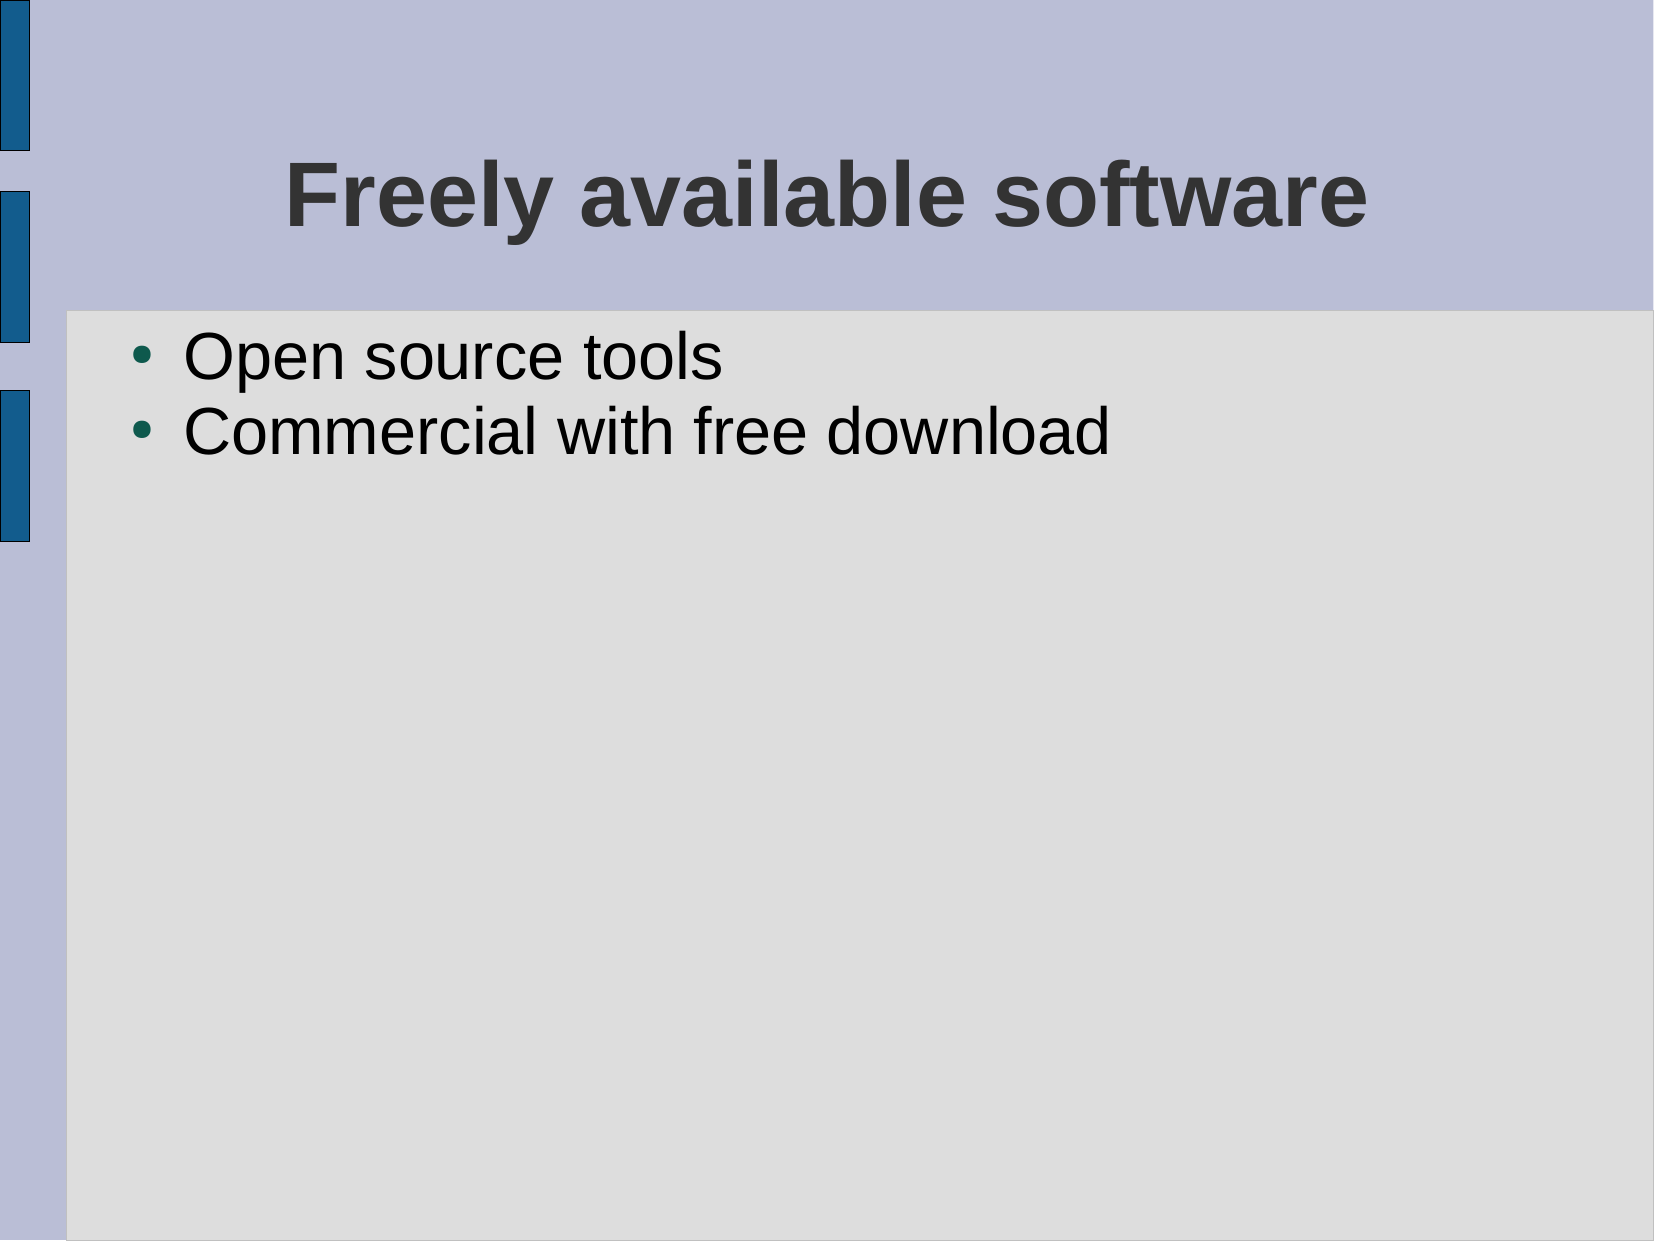

# Freely available software
Open source tools
Commercial with free download